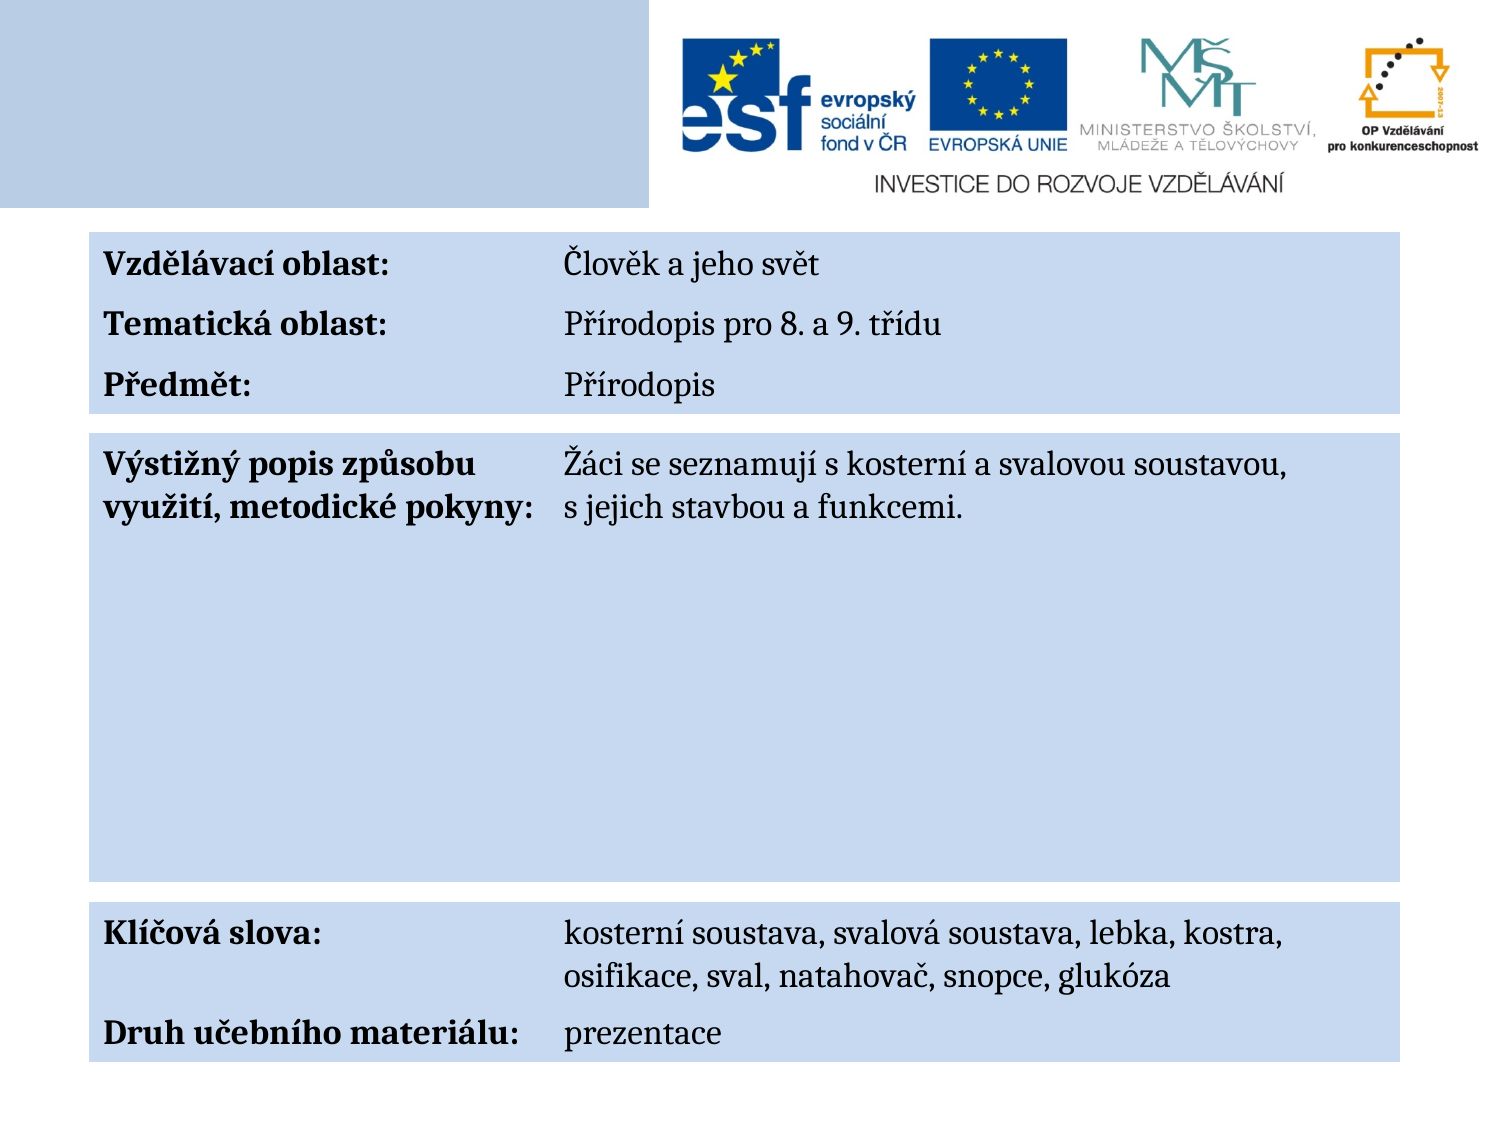

| Vzdělávací oblast: | Člověk a jeho svět |
| --- | --- |
| Tematická oblast: | Přírodopis pro 8. a 9. třídu |
| Předmět: | Přírodopis |
| Výstižný popis způsobu využití, metodické pokyny: | Žáci se seznamují s kosterní a svalovou soustavou, s jejich stavbou a funkcemi. |
| --- | --- |
| Klíčová slova: | kosterní soustava, svalová soustava, lebka, kostra, osifikace, sval, natahovač, snopce, glukóza |
| --- | --- |
| Druh učebního materiálu: | prezentace |